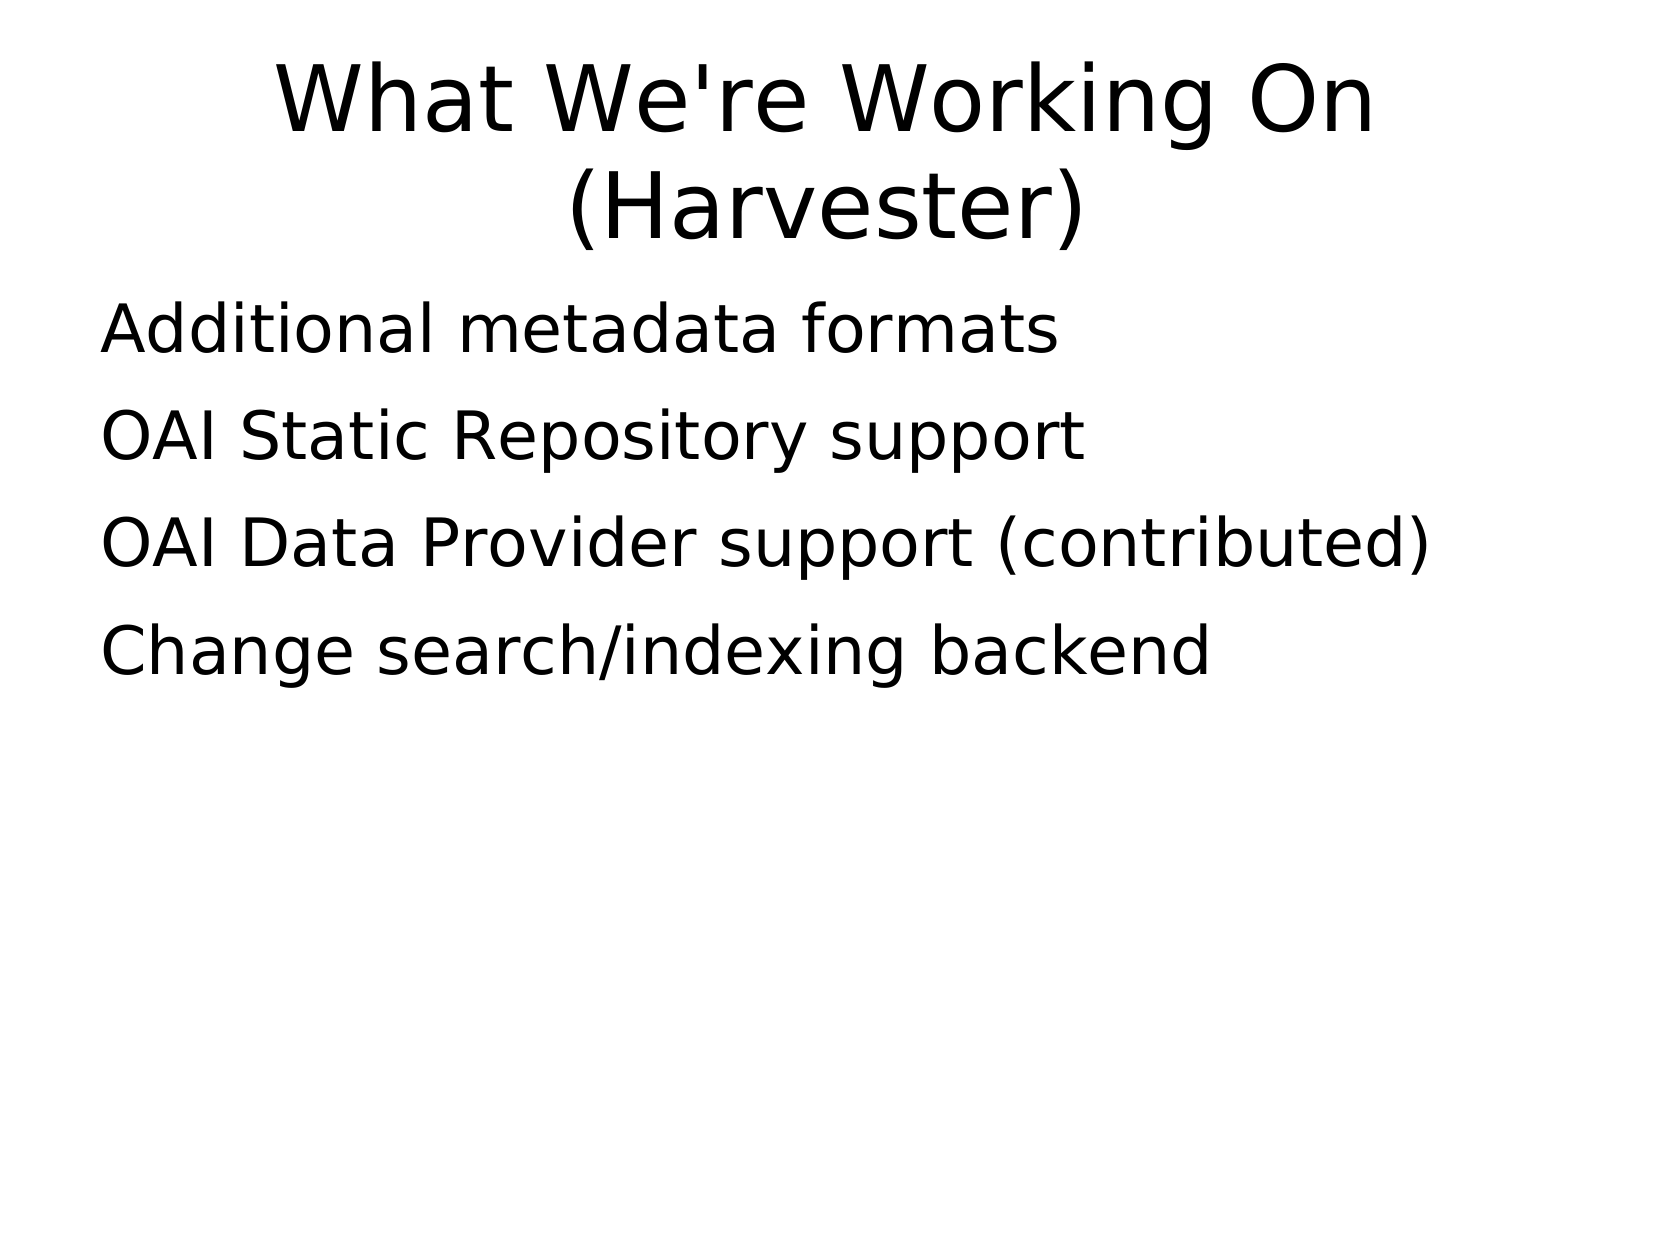

# What We're Working On (Harvester)
Additional metadata formats
OAI Static Repository support
OAI Data Provider support (contributed)
Change search/indexing backend